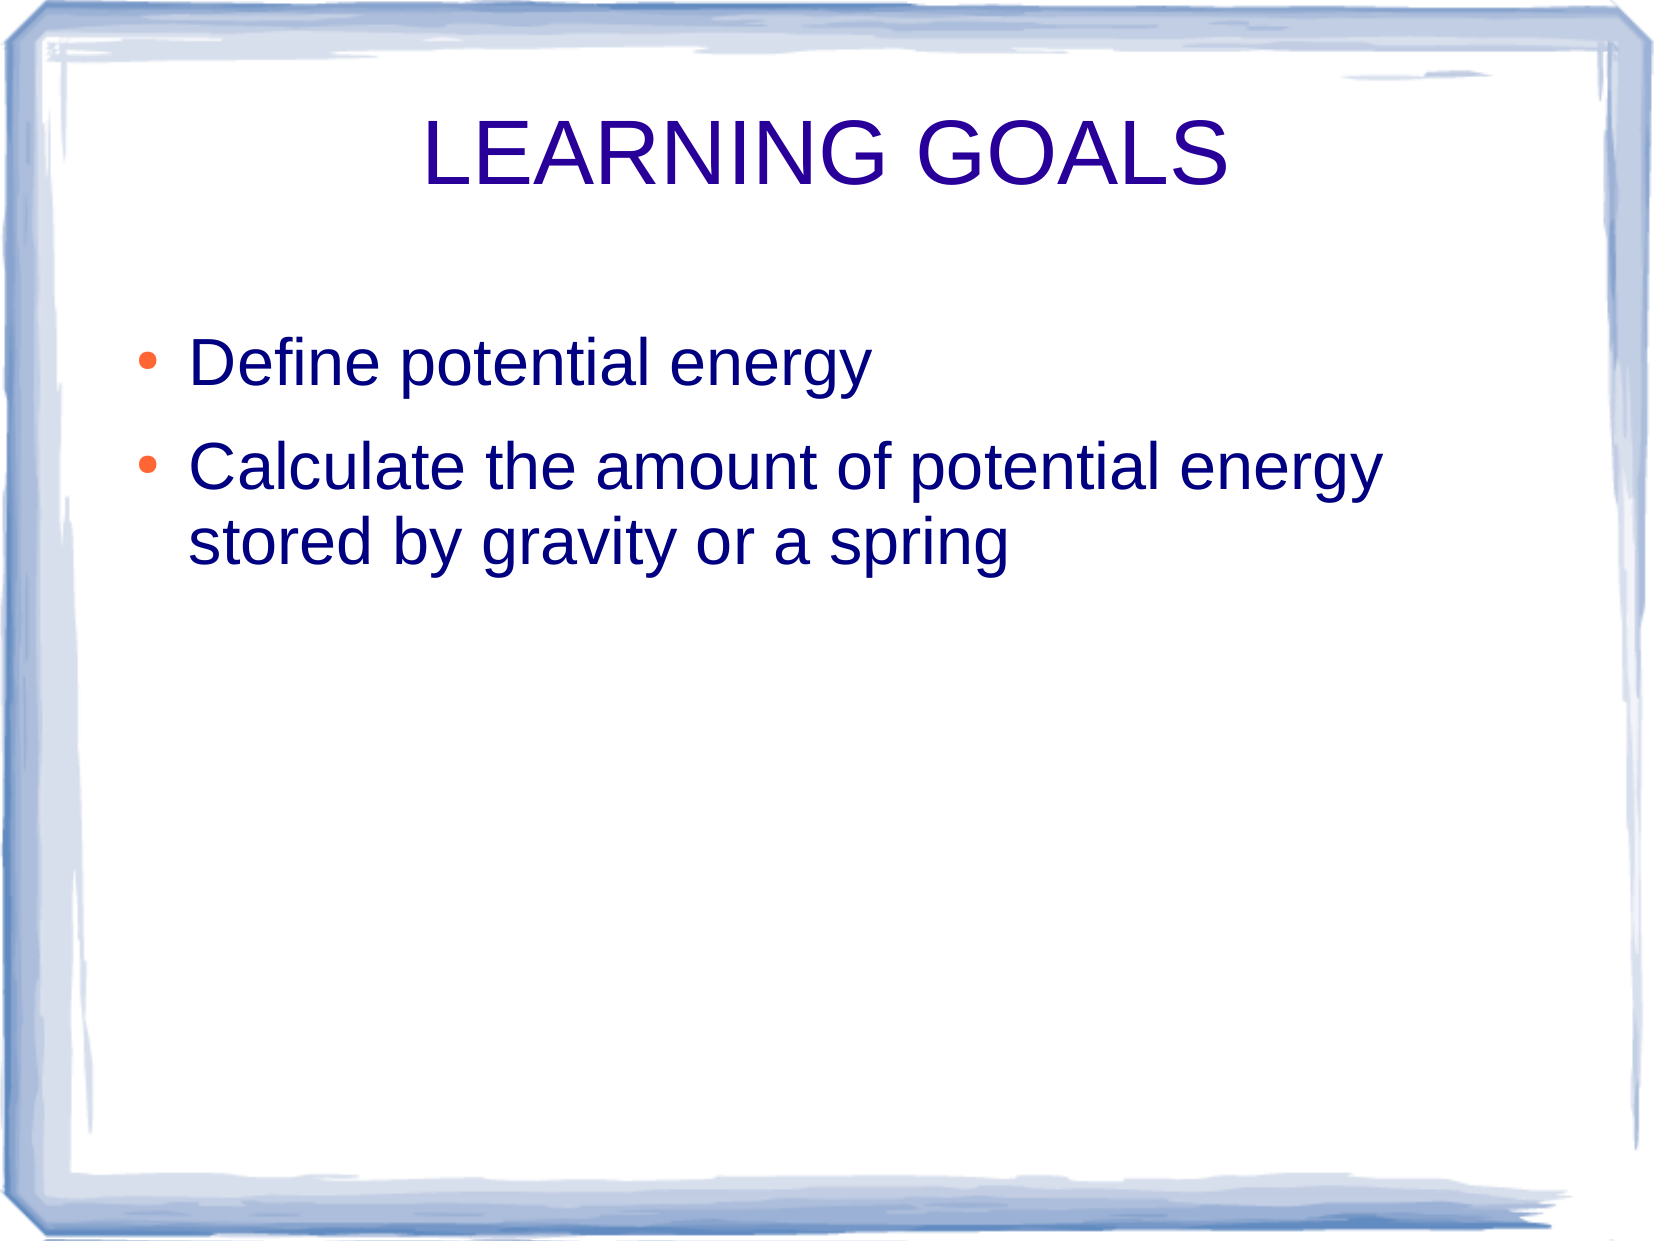

# LEARNING GOALS
Define potential energy
Calculate the amount of potential energy stored by gravity or a spring